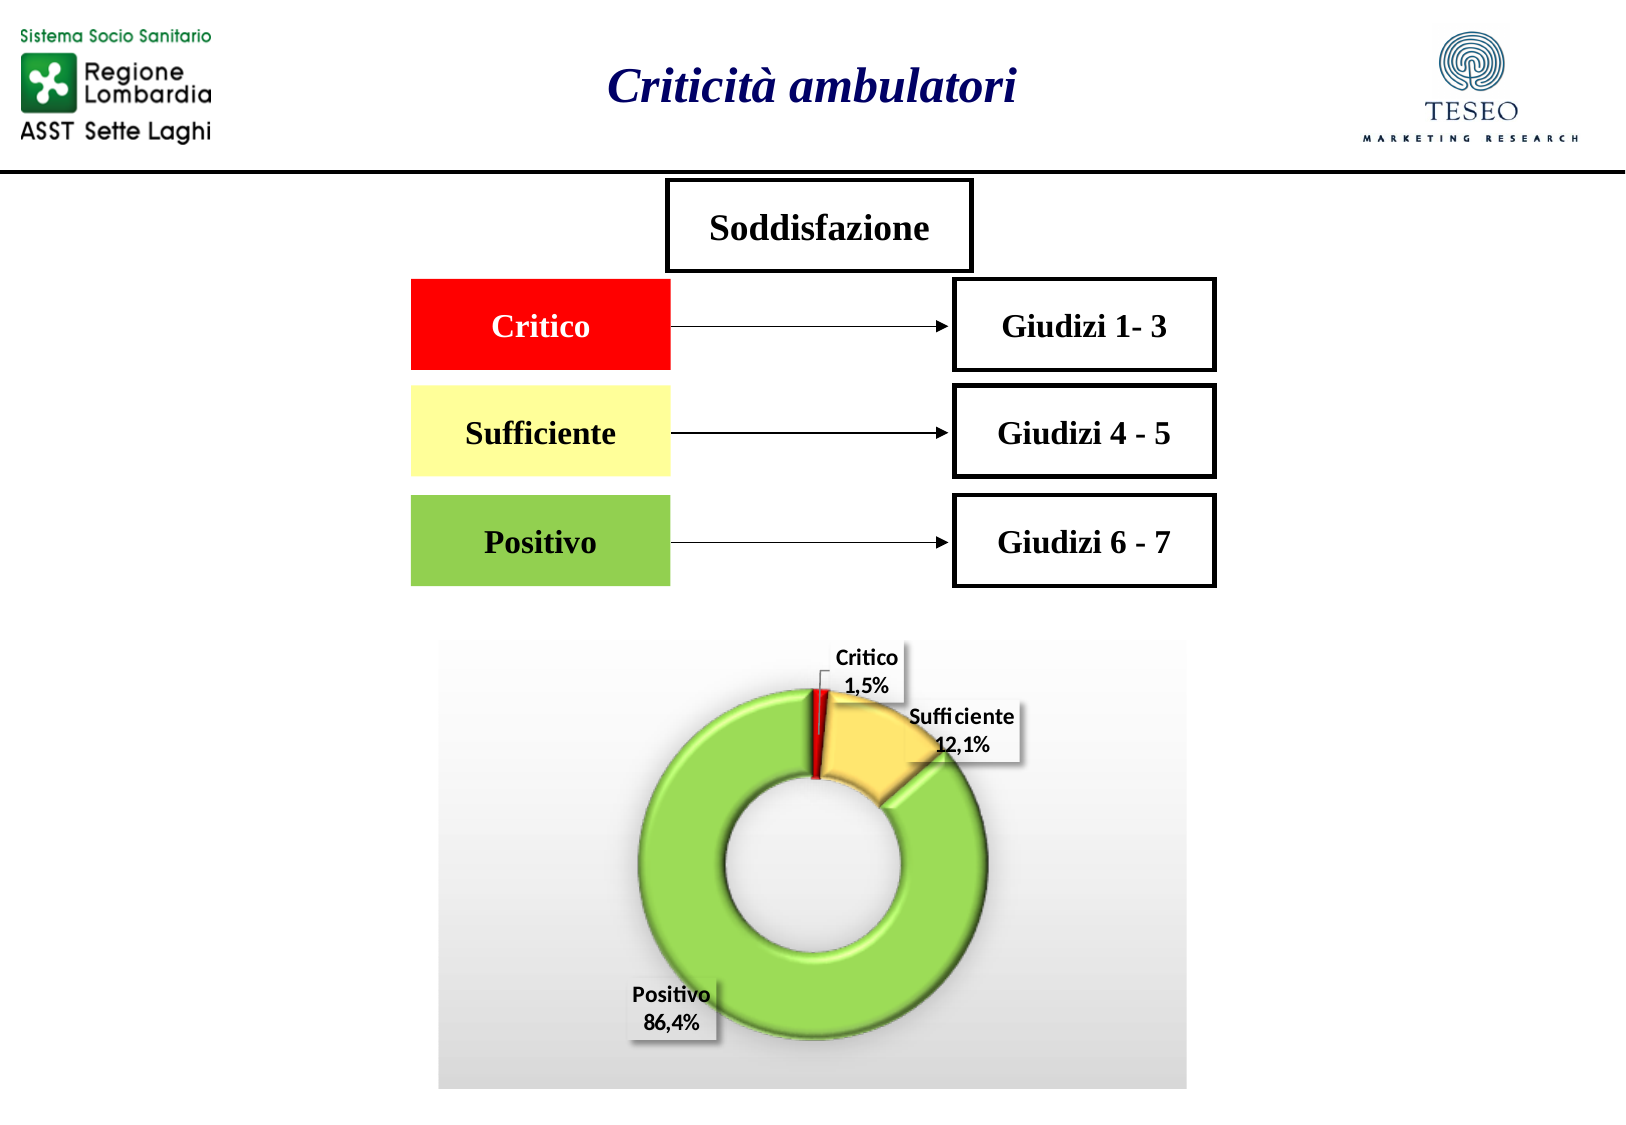

Criticità ambulatori
Soddisfazione
Critico
Giudizi 1- 3
Sufficiente
Giudizi 4 - 5
Positivo
Giudizi 6 - 7